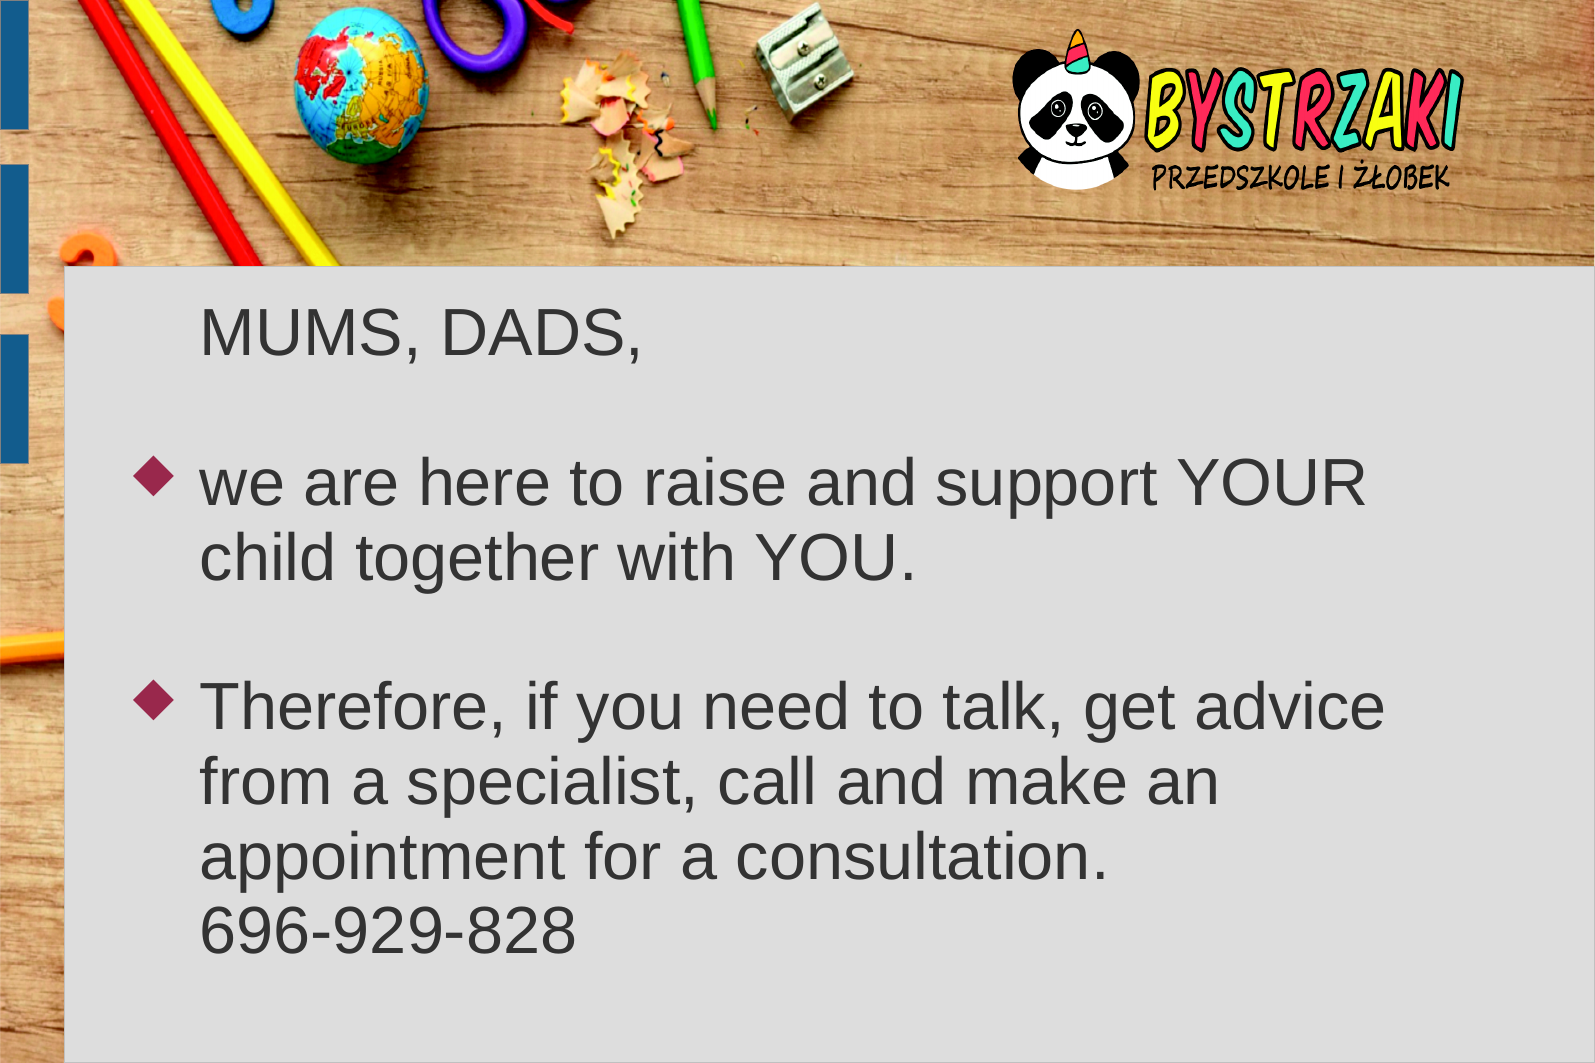

#
MUMS, DADS,
we are here to raise and support YOUR child together with YOU.
Therefore, if you need to talk, get advice from a specialist, call and make an appointment for a consultation.
696-929-828